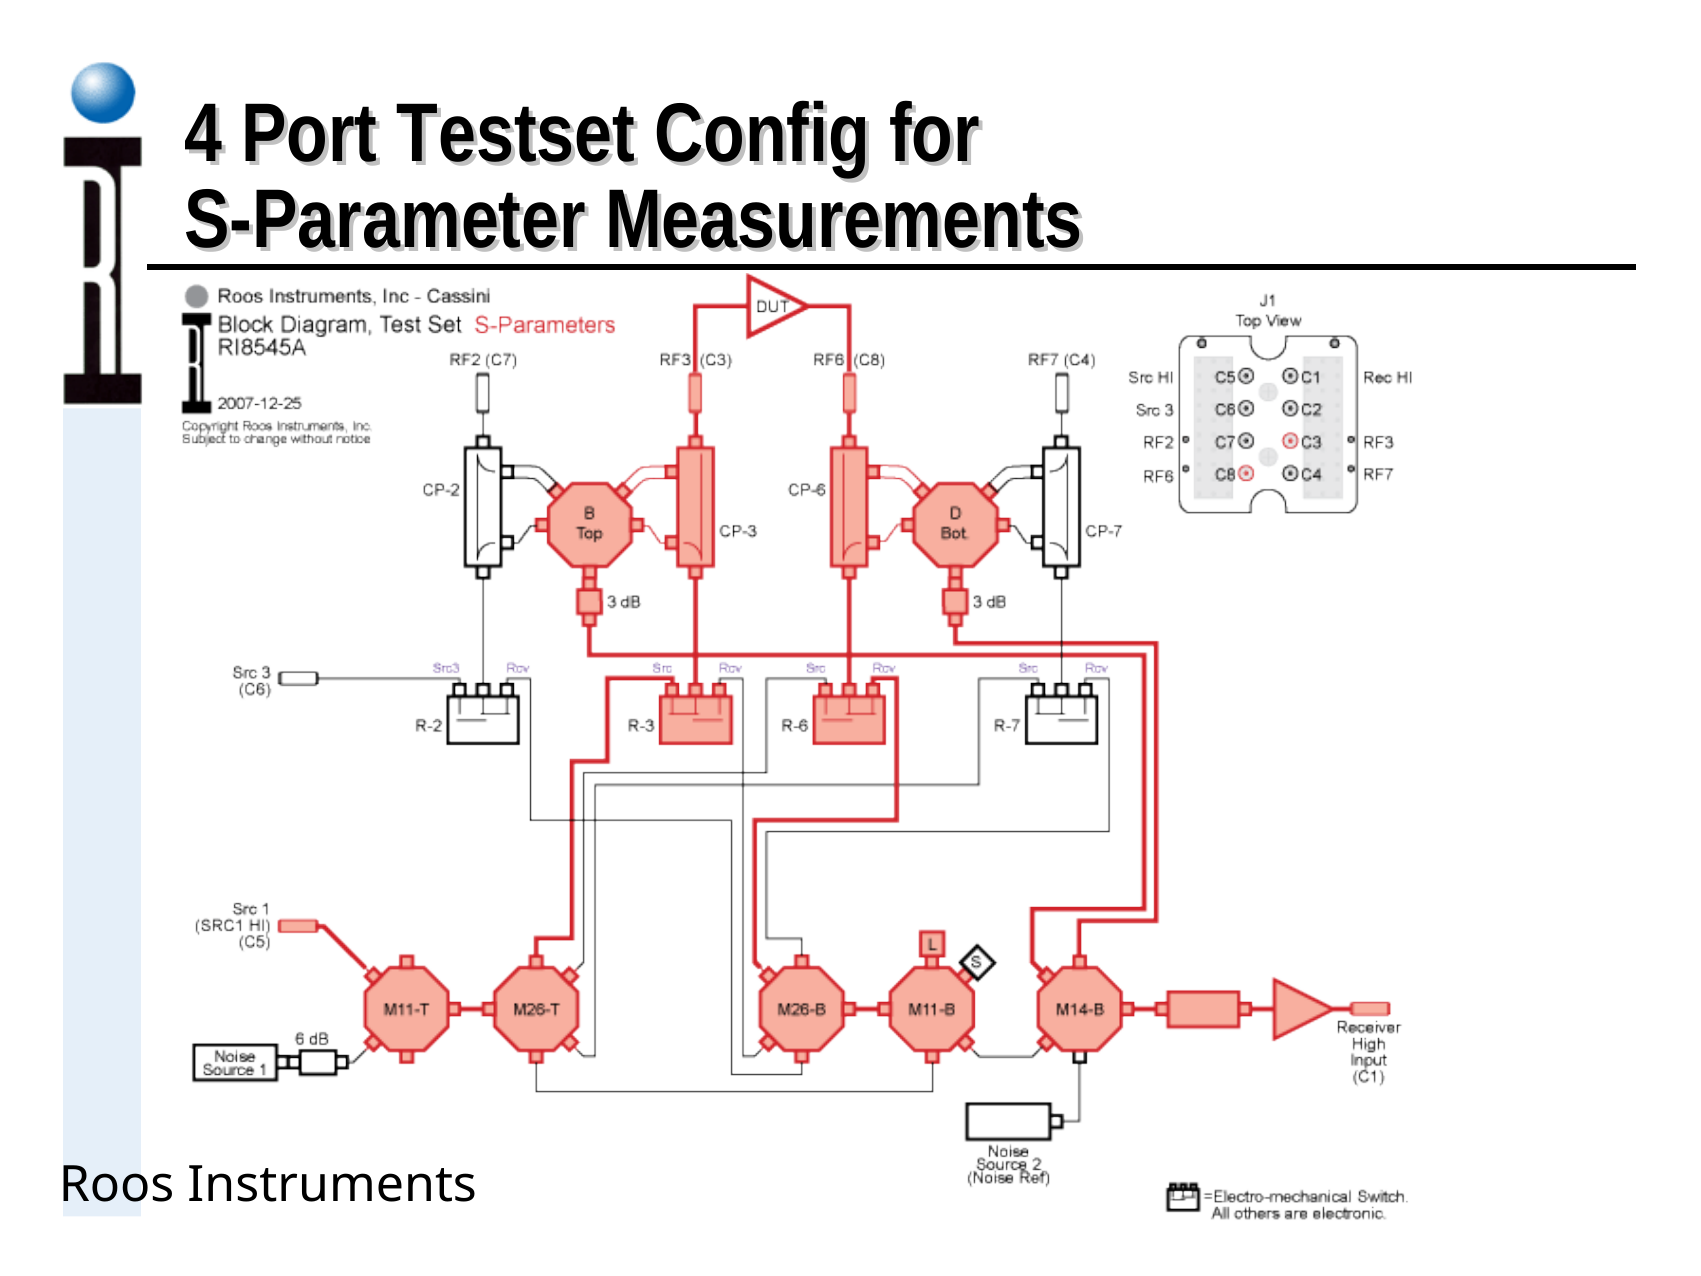

4 Port Testset Config for
S-Parameter Measurements